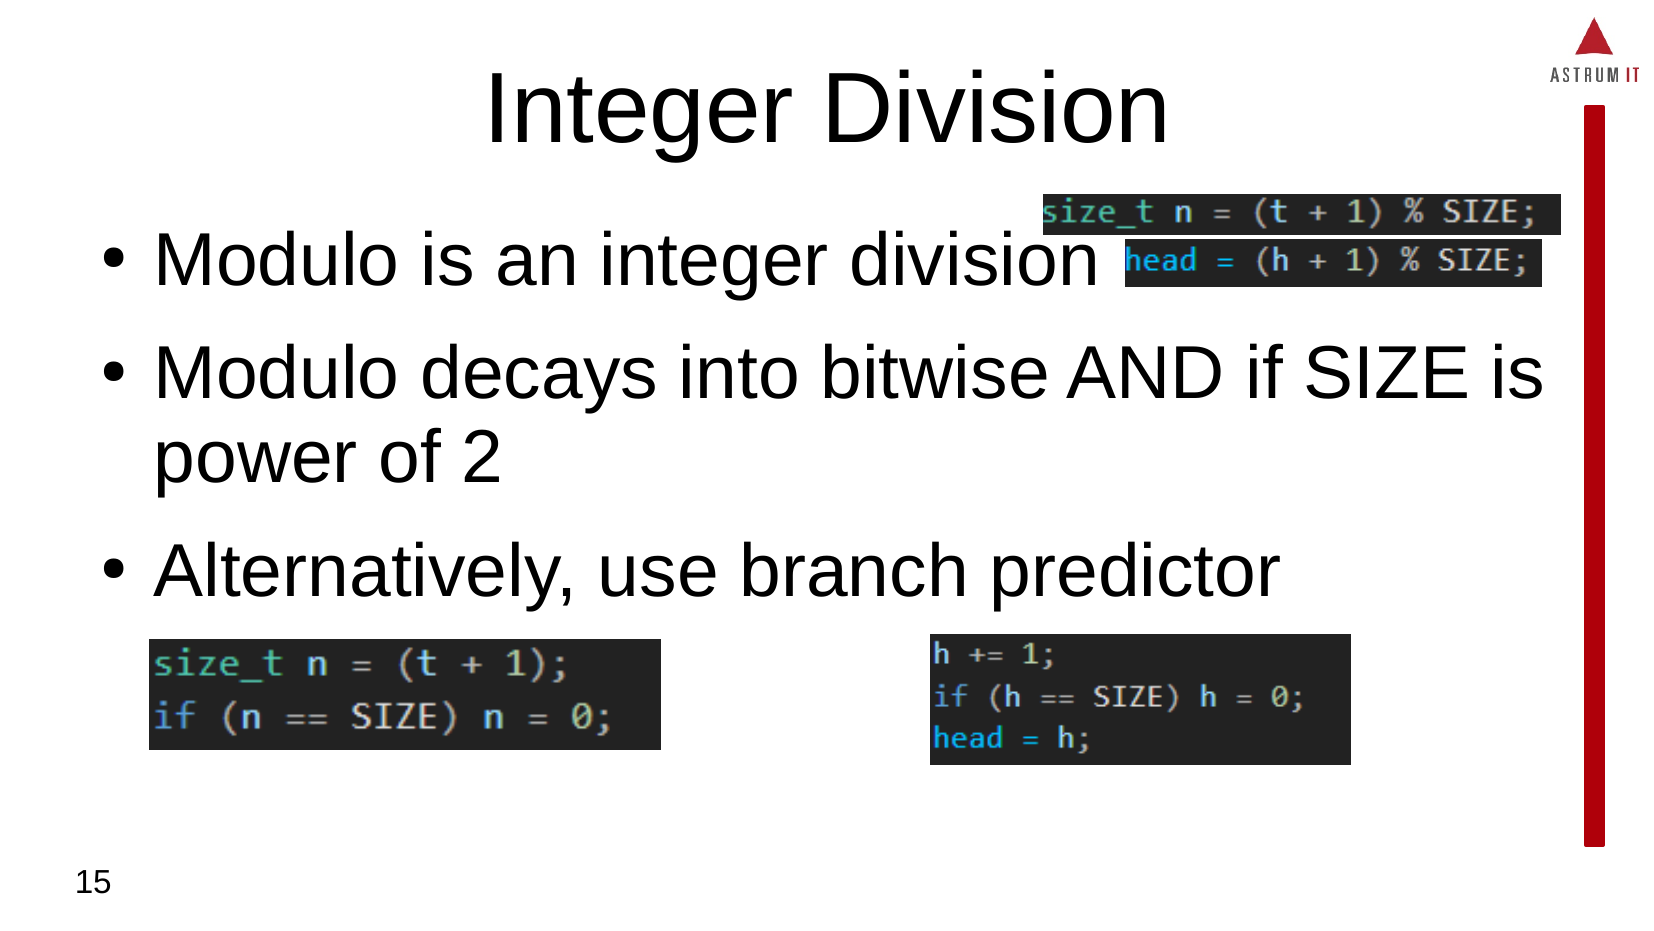

# Integer Division
Modulo is an integer division
Modulo decays into bitwise AND if SIZE is power of 2
Alternatively, use branch predictor